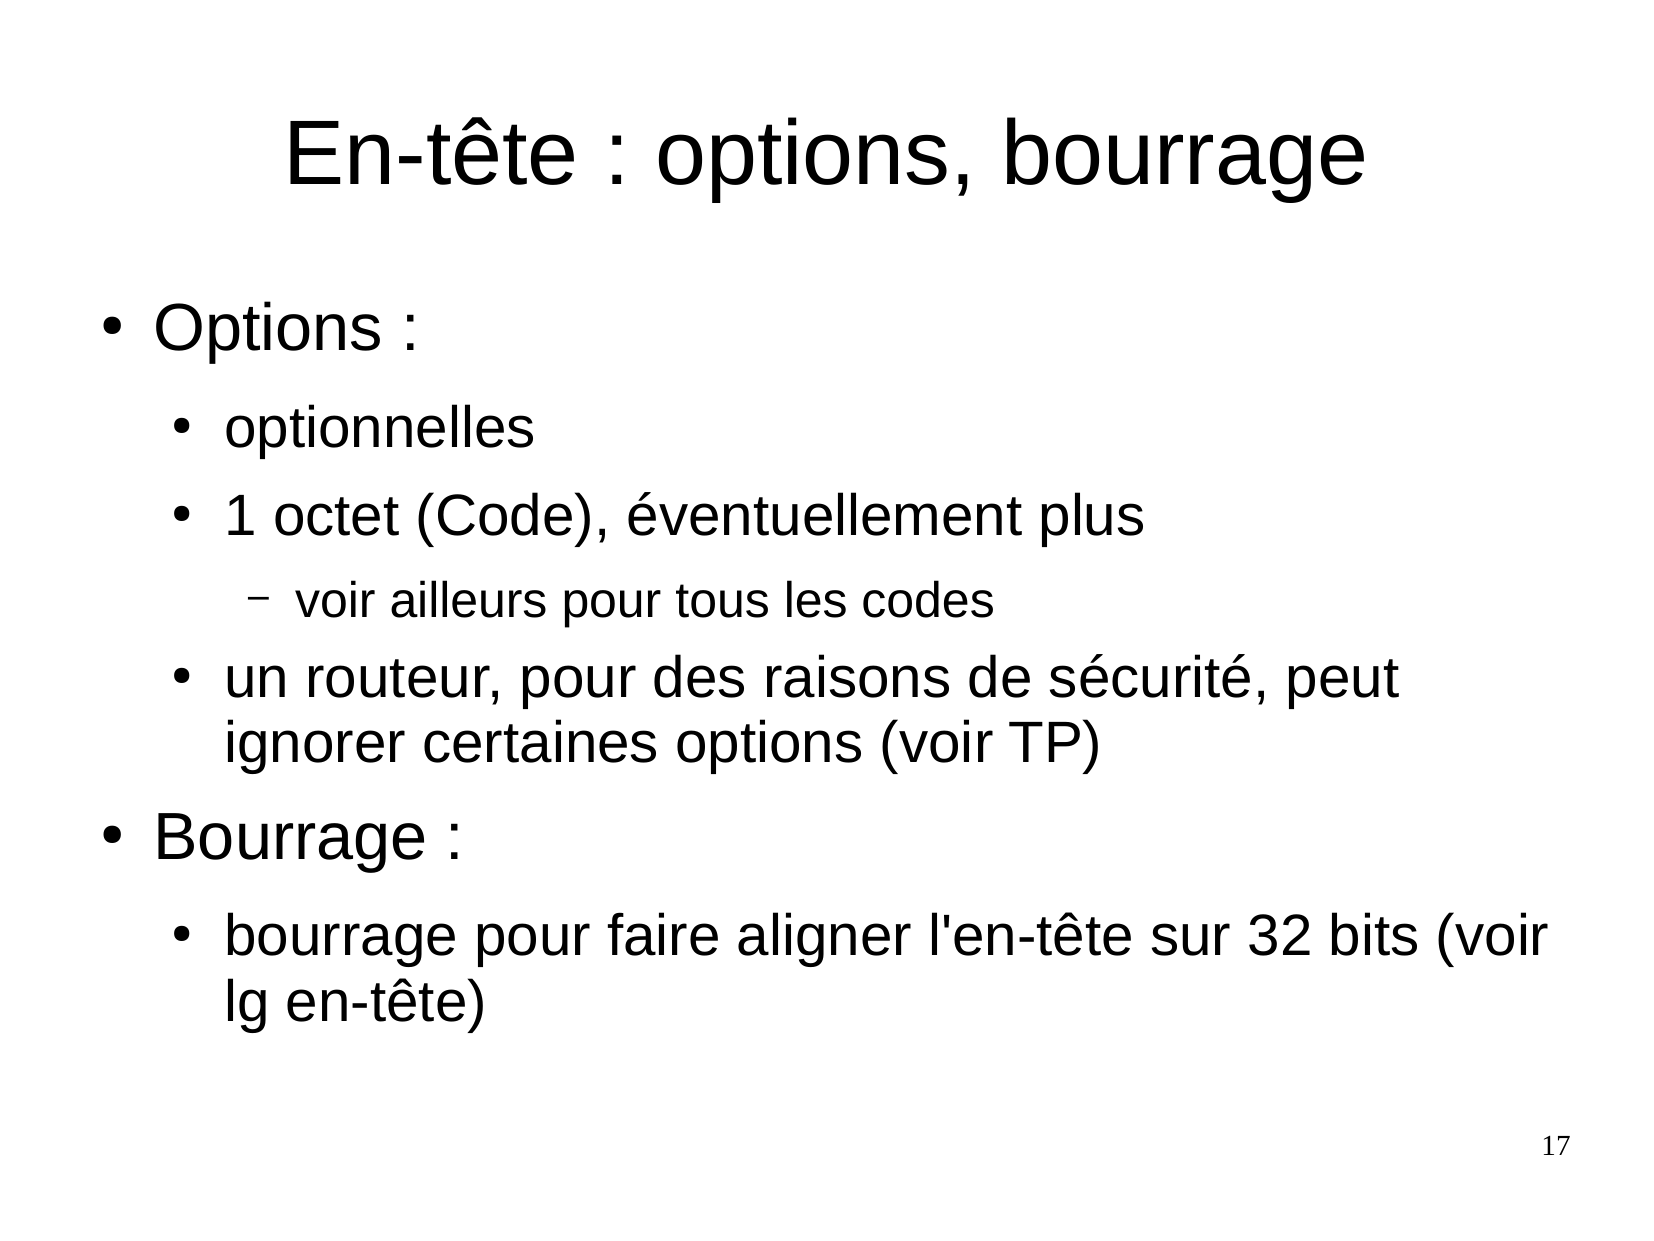

# En-tête : options, bourrage
Options :
optionnelles
1 octet (Code), éventuellement plus
voir ailleurs pour tous les codes
un routeur, pour des raisons de sécurité, peut ignorer certaines options (voir TP)
Bourrage :
bourrage pour faire aligner l'en-tête sur 32 bits (voir lg en-tête)
17